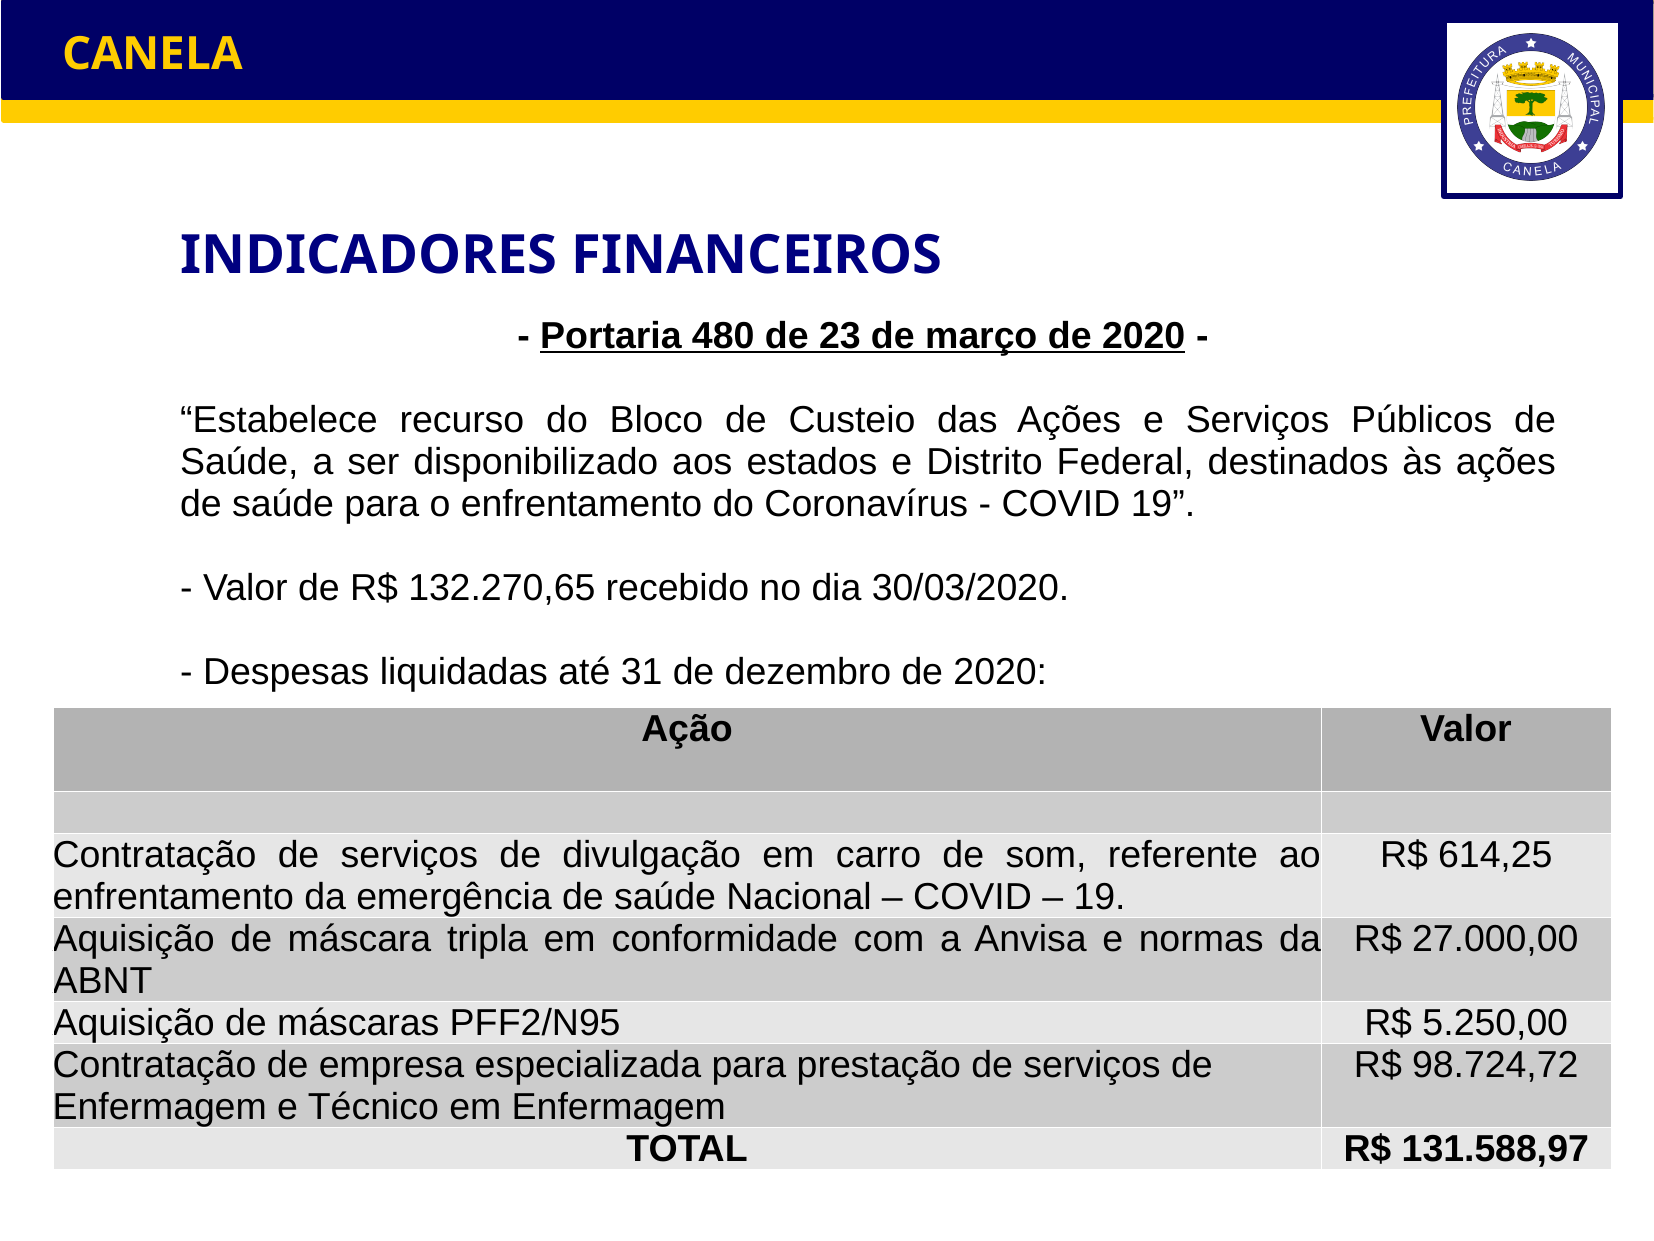

CANELA
CANELA
INDICADORES FINANCEIROS
- Portaria 480 de 23 de março de 2020 -
“Estabelece recurso do Bloco de Custeio das Ações e Serviços Públicos de Saúde, a ser disponibilizado aos estados e Distrito Federal, destinados às ações de saúde para o enfrentamento do Coronavírus - COVID 19”.
- Valor de R$ 132.270,65 recebido no dia 30/03/2020.
- Despesas liquidadas até 31 de dezembro de 2020:
| Ação | Valor |
| --- | --- |
| | |
| Contratação de serviços de divulgação em carro de som, referente ao enfrentamento da emergência de saúde Nacional – COVID – 19. | R$ 614,25 |
| Aquisição de máscara tripla em conformidade com a Anvisa e normas da ABNT | R$ 27.000,00 |
| Aquisição de máscaras PFF2/N95 | R$ 5.250,00 |
| Contratação de empresa especializada para prestação de serviços de Enfermagem e Técnico em Enfermagem | R$ 98.724,72 |
| TOTAL | R$ 131.588,97 |